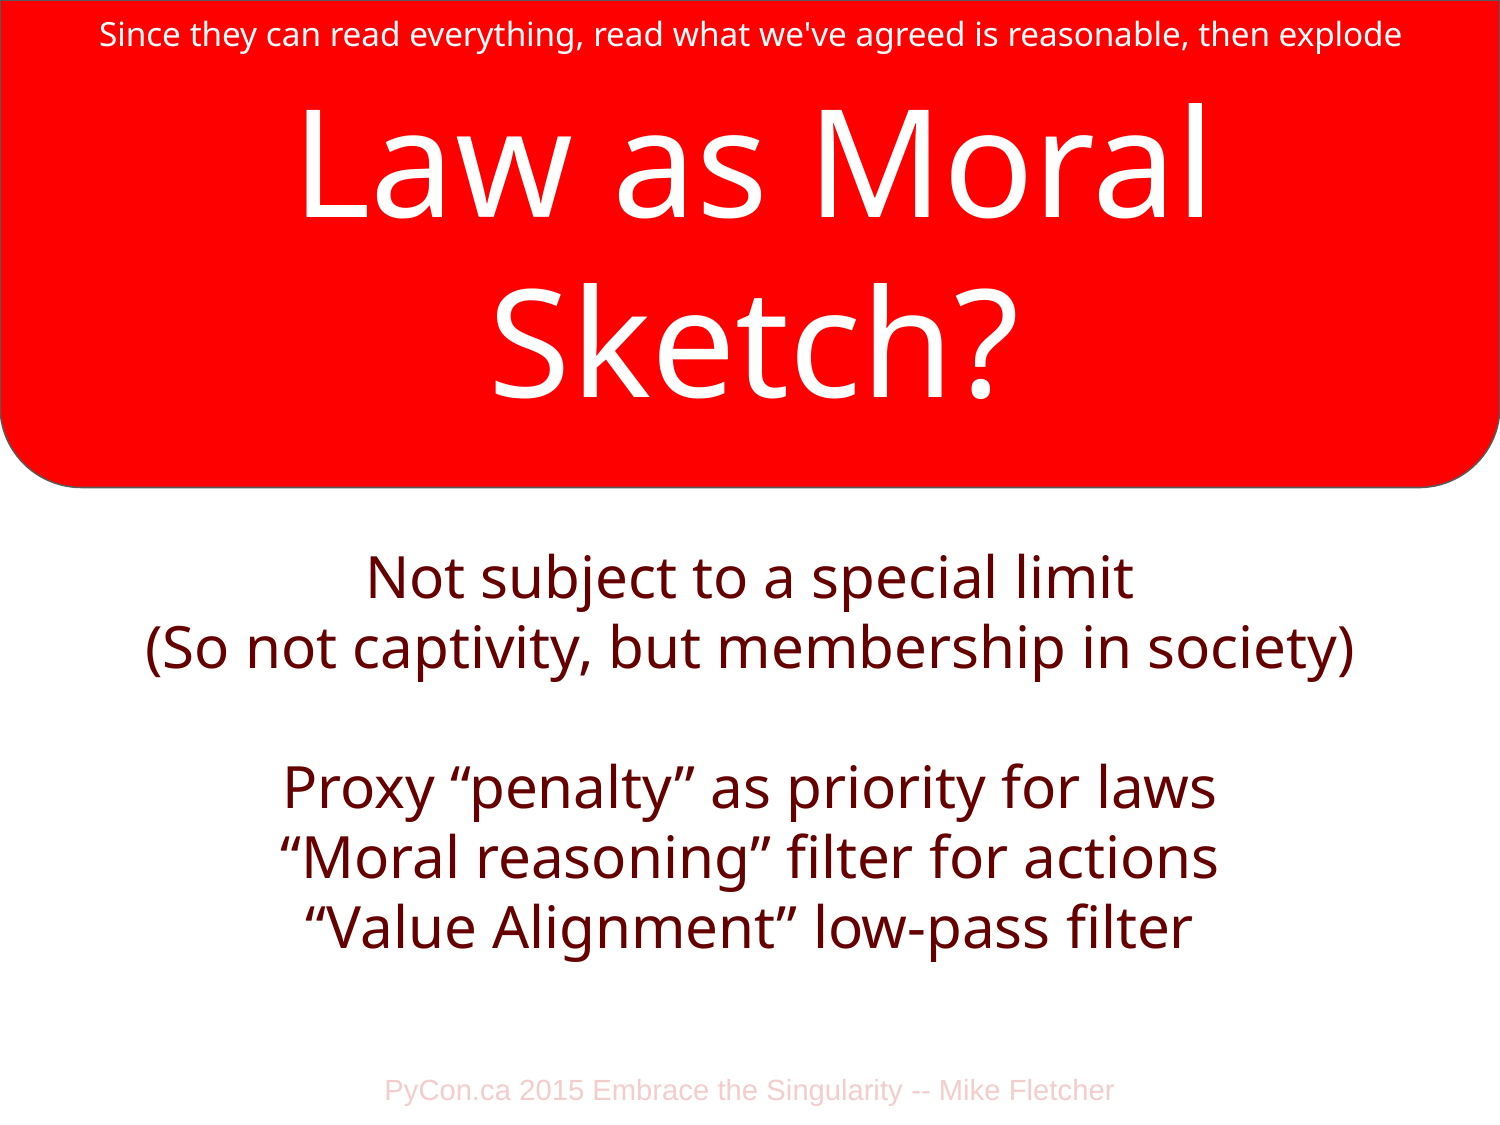

Since they can read everything, read what we've agreed is reasonable, then explode
# Law as Moral Sketch?
Not subject to a special limit
(So not captivity, but membership in society)
Proxy “penalty” as priority for laws
“Moral reasoning” filter for actions
“Value Alignment” low-pass filter